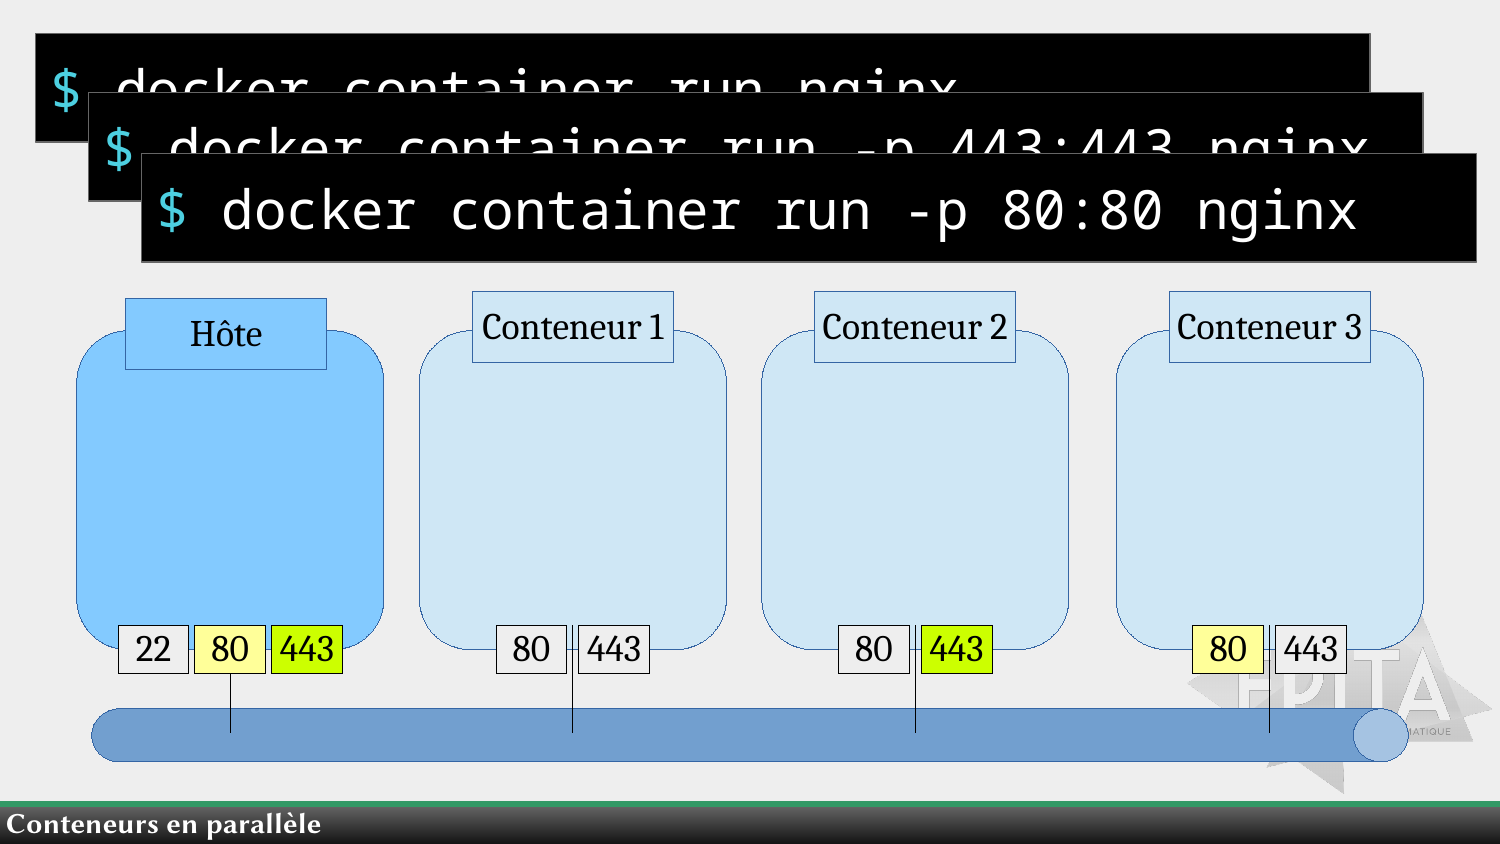

$ docker container run nginx
$ docker container run -p 443:443 nginx
$ docker container run -p 80:80 nginx
Conteneur 1
Conteneur 2
Conteneur 3
Hôte
22
80
443
80
443
80
443
80
443
# Conteneurs en parallèle